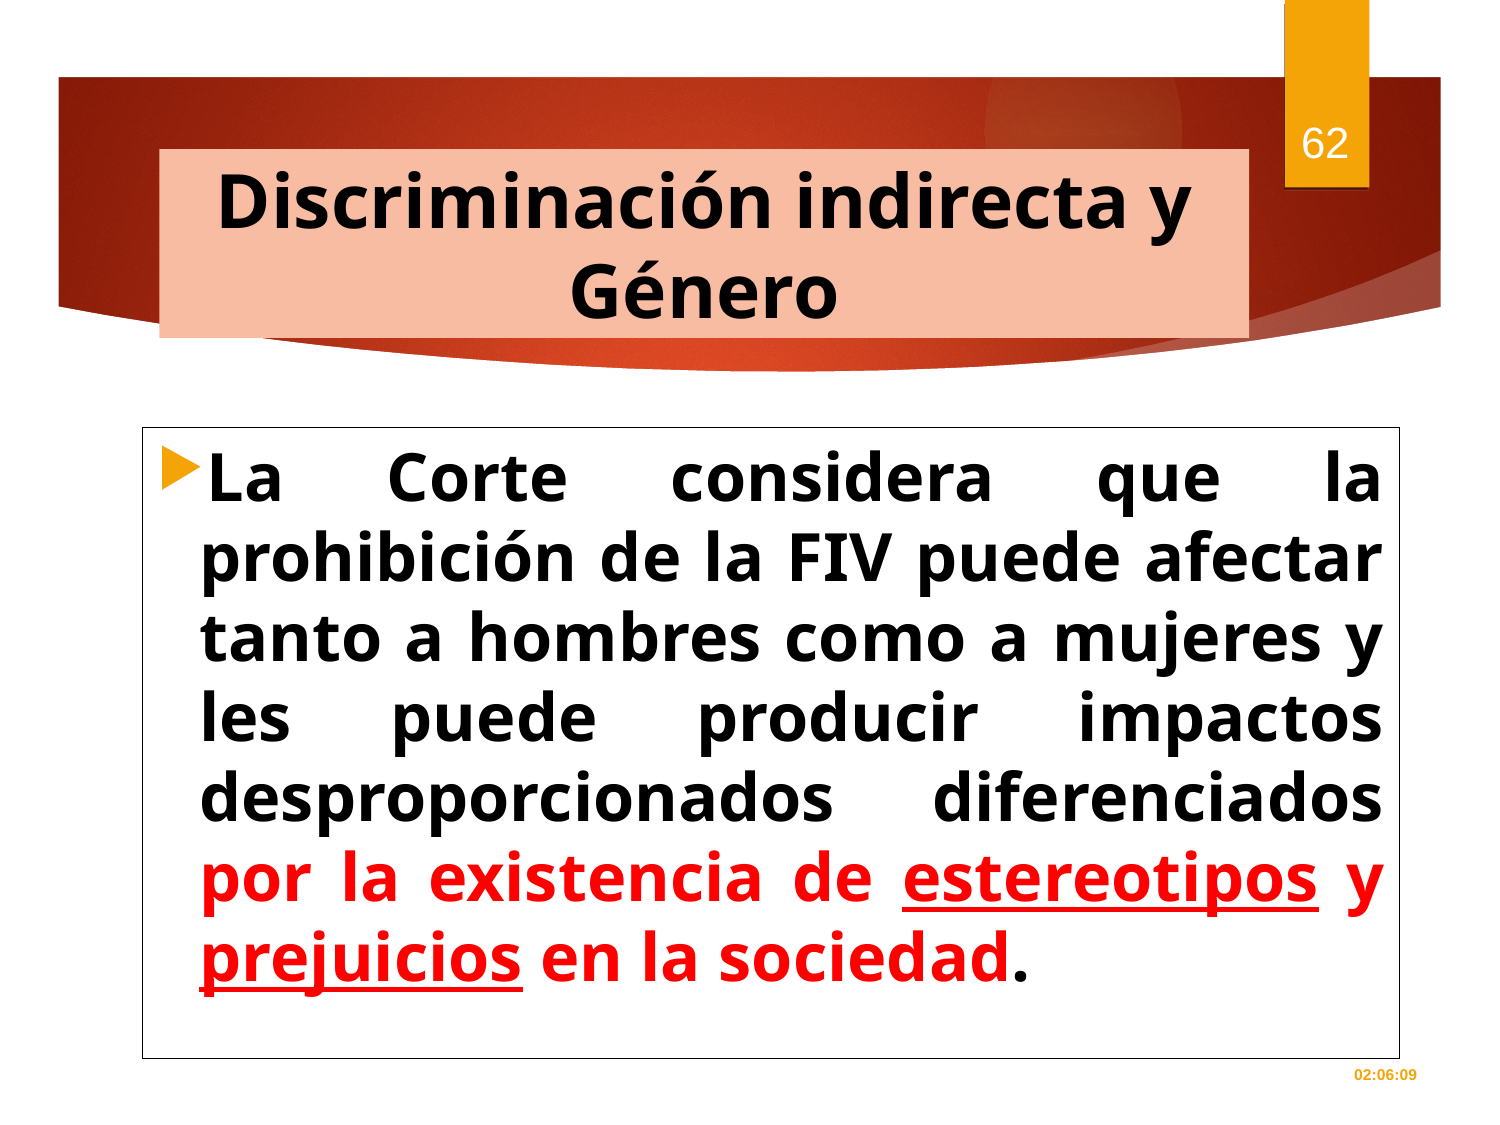

# Discriminación indirecta y Género
La Corte considera que la prohibición de la FIV puede afectar tanto a hombres como a mujeres y les puede producir impactos desproporcionados diferenciados por la existencia de estereotipos y prejuicios en la sociedad.
02:48:04